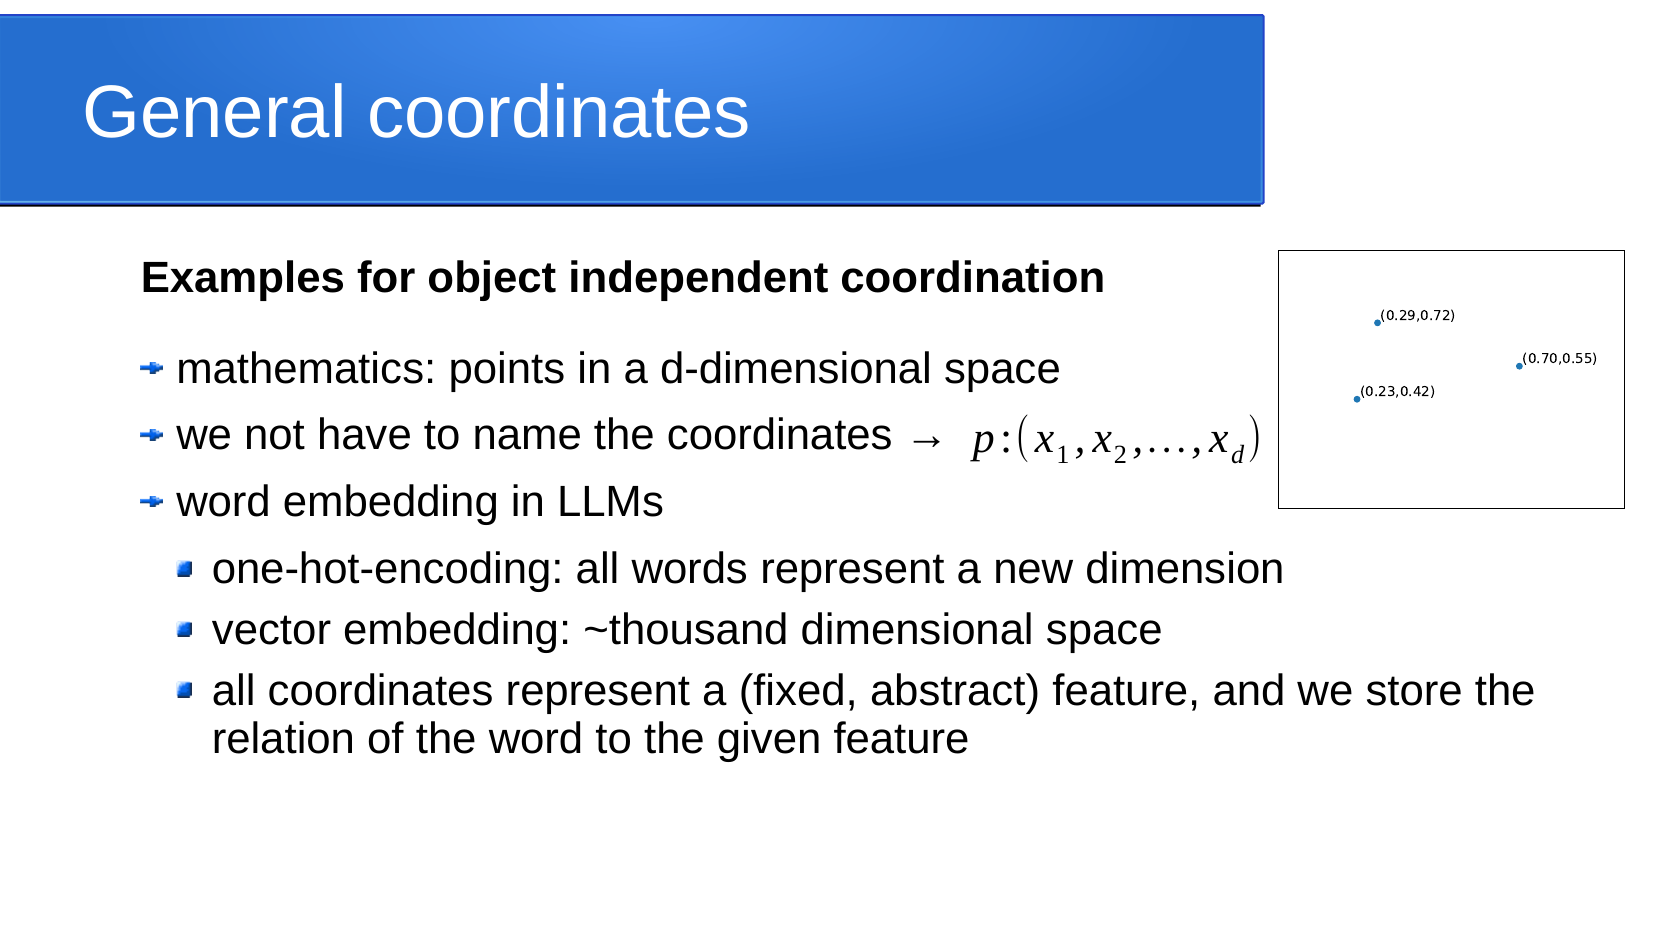

# General coordinates
Examples for object independent coordination
mathematics: points in a d-dimensional space
we not have to name the coordinates →
word embedding in LLMs
one-hot-encoding: all words represent a new dimension
vector embedding: ~thousand dimensional space
all coordinates represent a (fixed, abstract) feature, and we store the relation of the word to the given feature